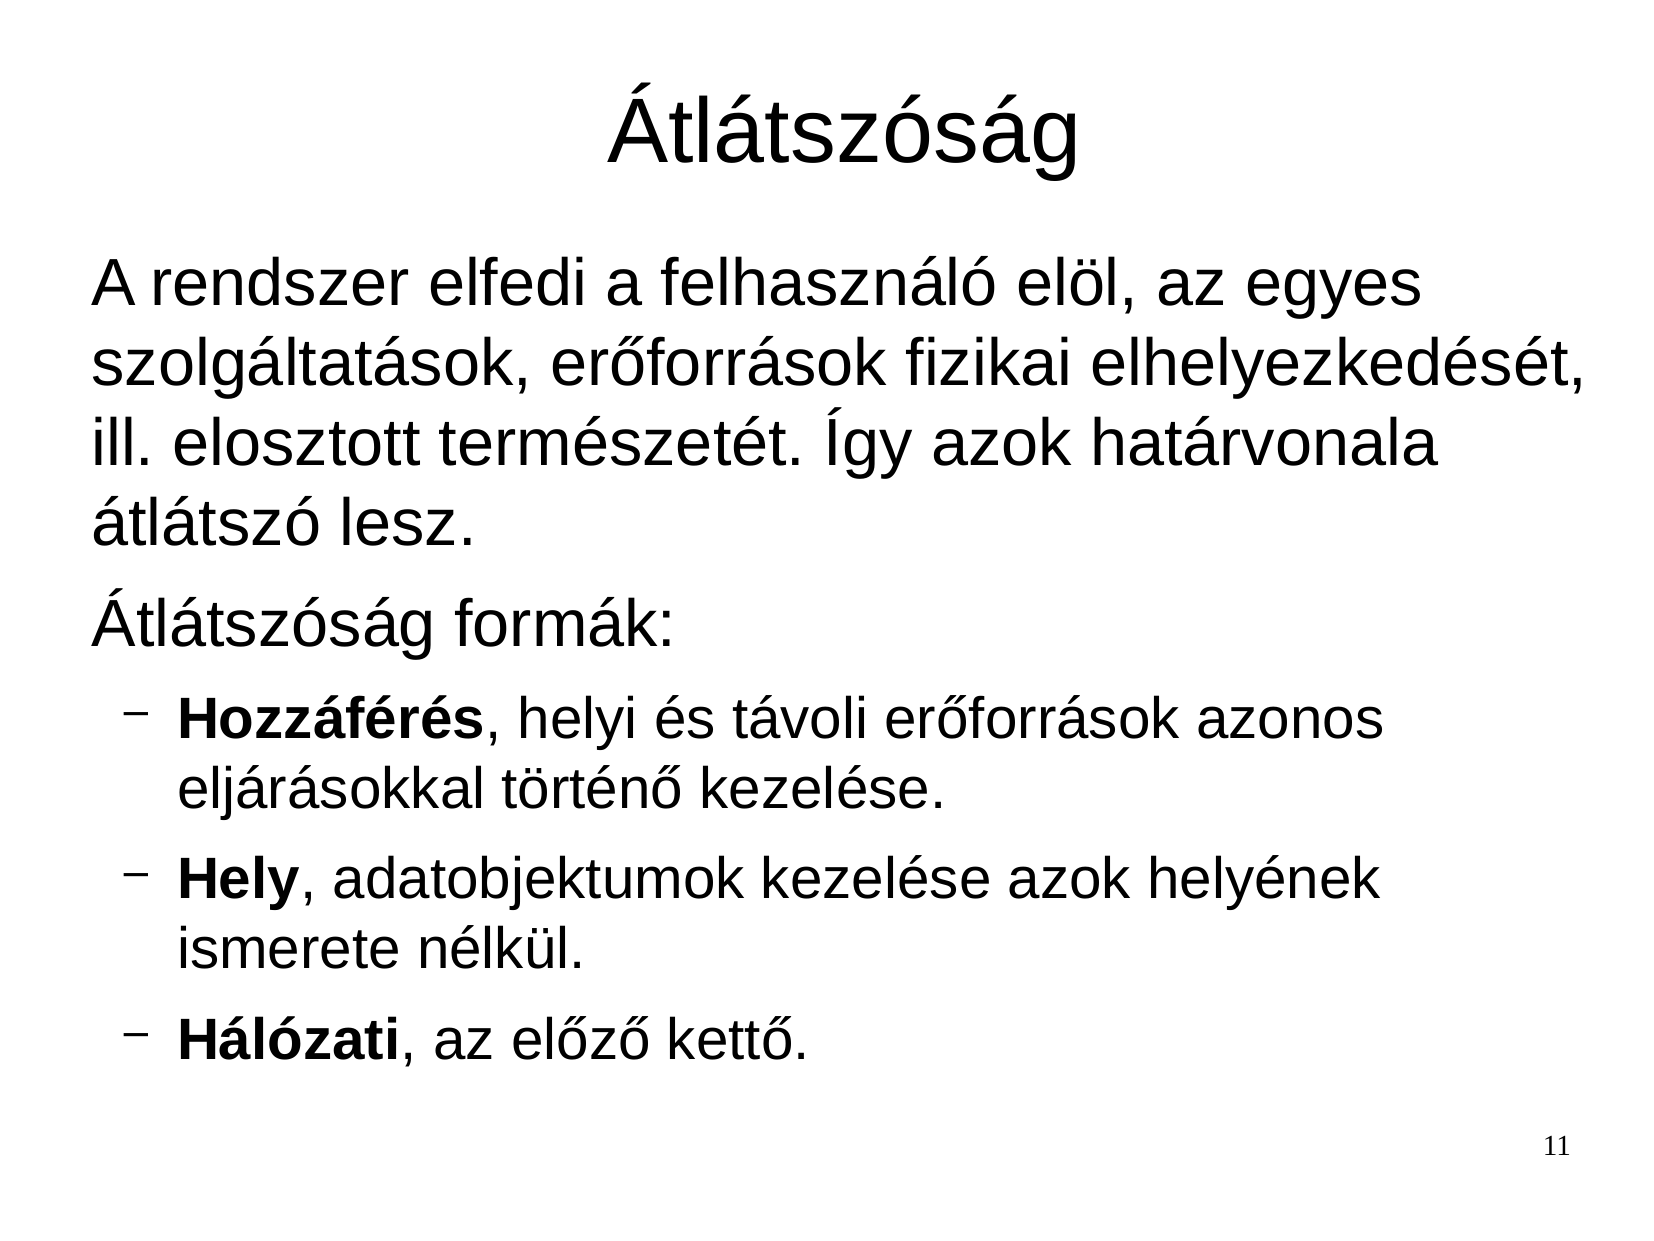

# Átlátszóság
A rendszer elfedi a felhasználó elöl, az egyes szolgáltatások, erőforrások fizikai elhelyezkedését, ill. elosztott természetét. Így azok határvonala átlátszó lesz.
Átlátszóság formák:
Hozzáférés, helyi és távoli erőforrások azonos eljárásokkal történő kezelése.
Hely, adatobjektumok kezelése azok helyének ismerete nélkül.
Hálózati, az előző kettő.
11